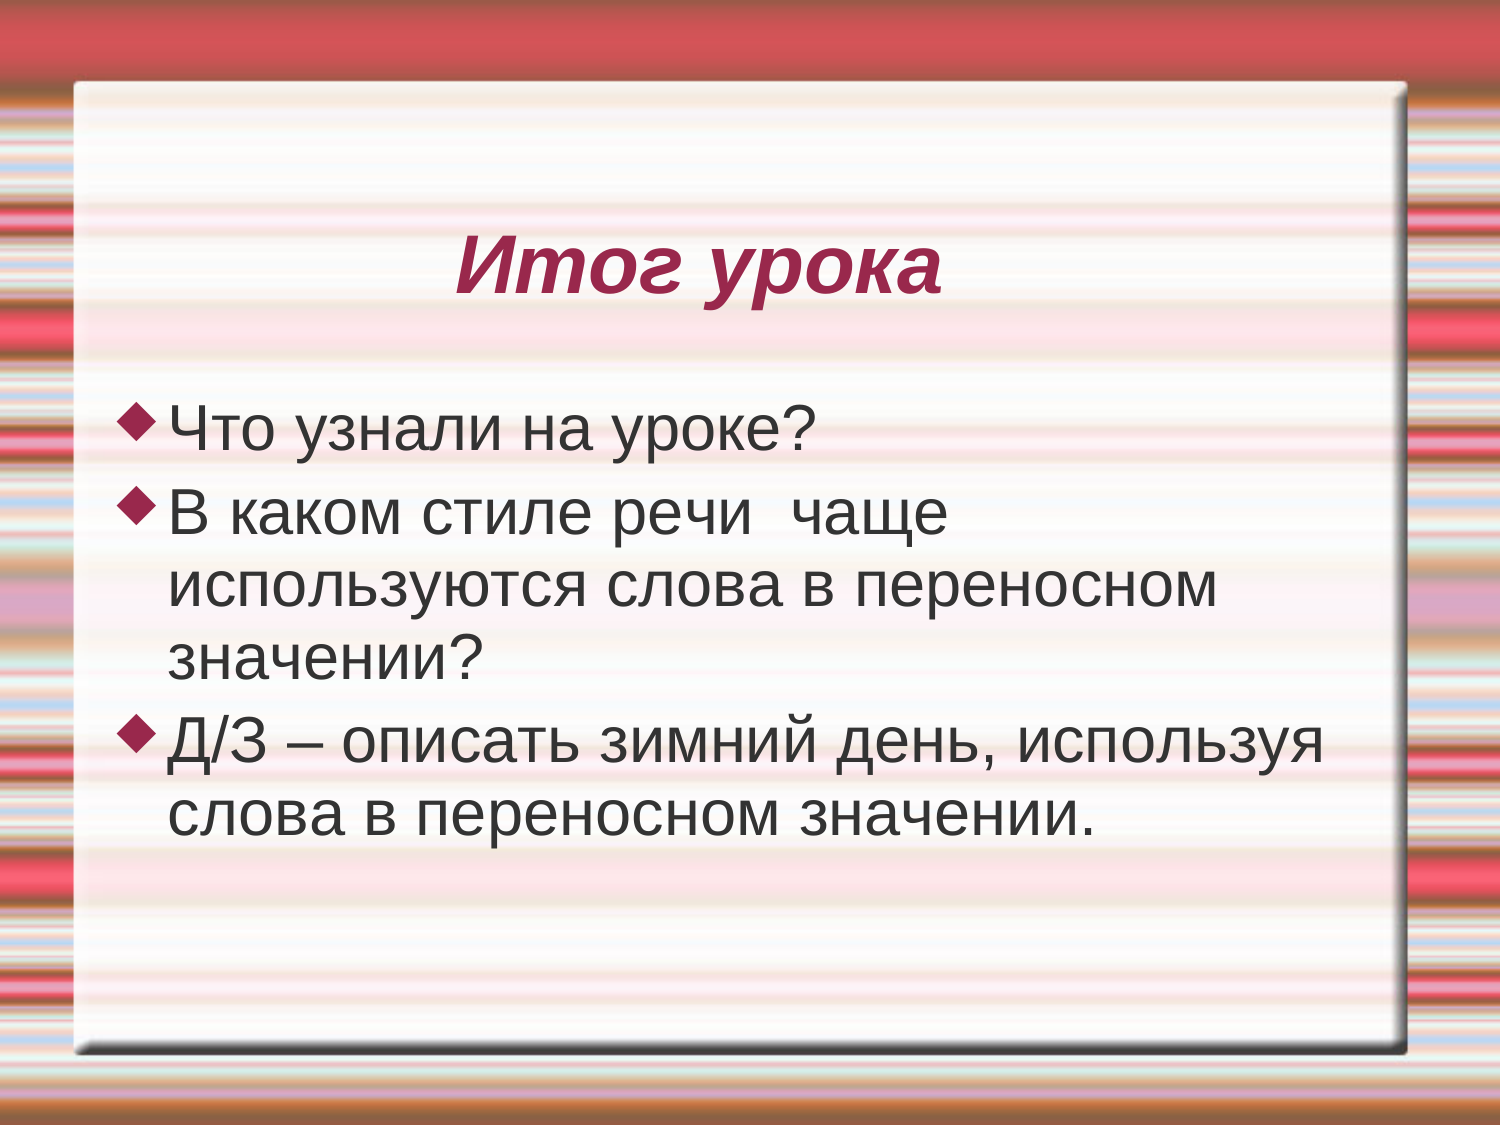

# Итог урока
Что узнали на уроке?
В каком стиле речи чаще используются слова в переносном значении?
Д/З – описать зимний день, используя слова в переносном значении.